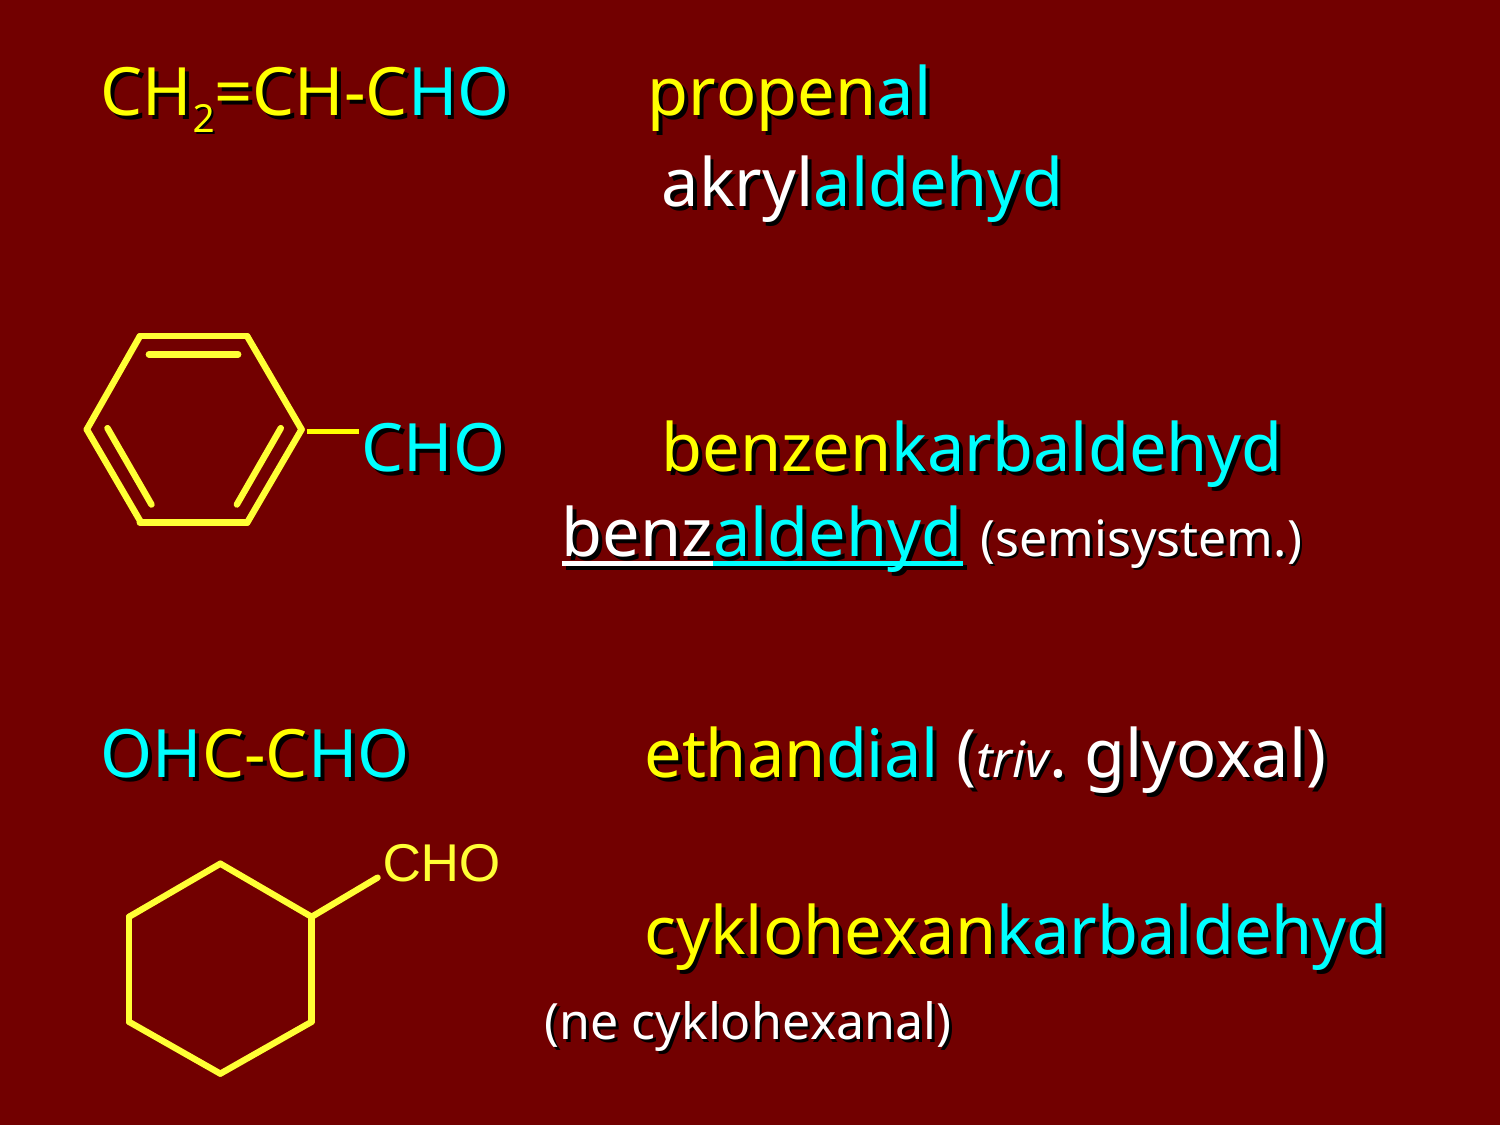

# CH2=CH-CHO propenal
					 akrylaldehyd
			 CHO 	 benzenkarbaldehyd
 benzaldehyd (semisystem.)
	OHC-CHO 	ethandial (triv. glyoxal)
 	cyklohexankarbaldehyd
 (ne cyklohexanal)